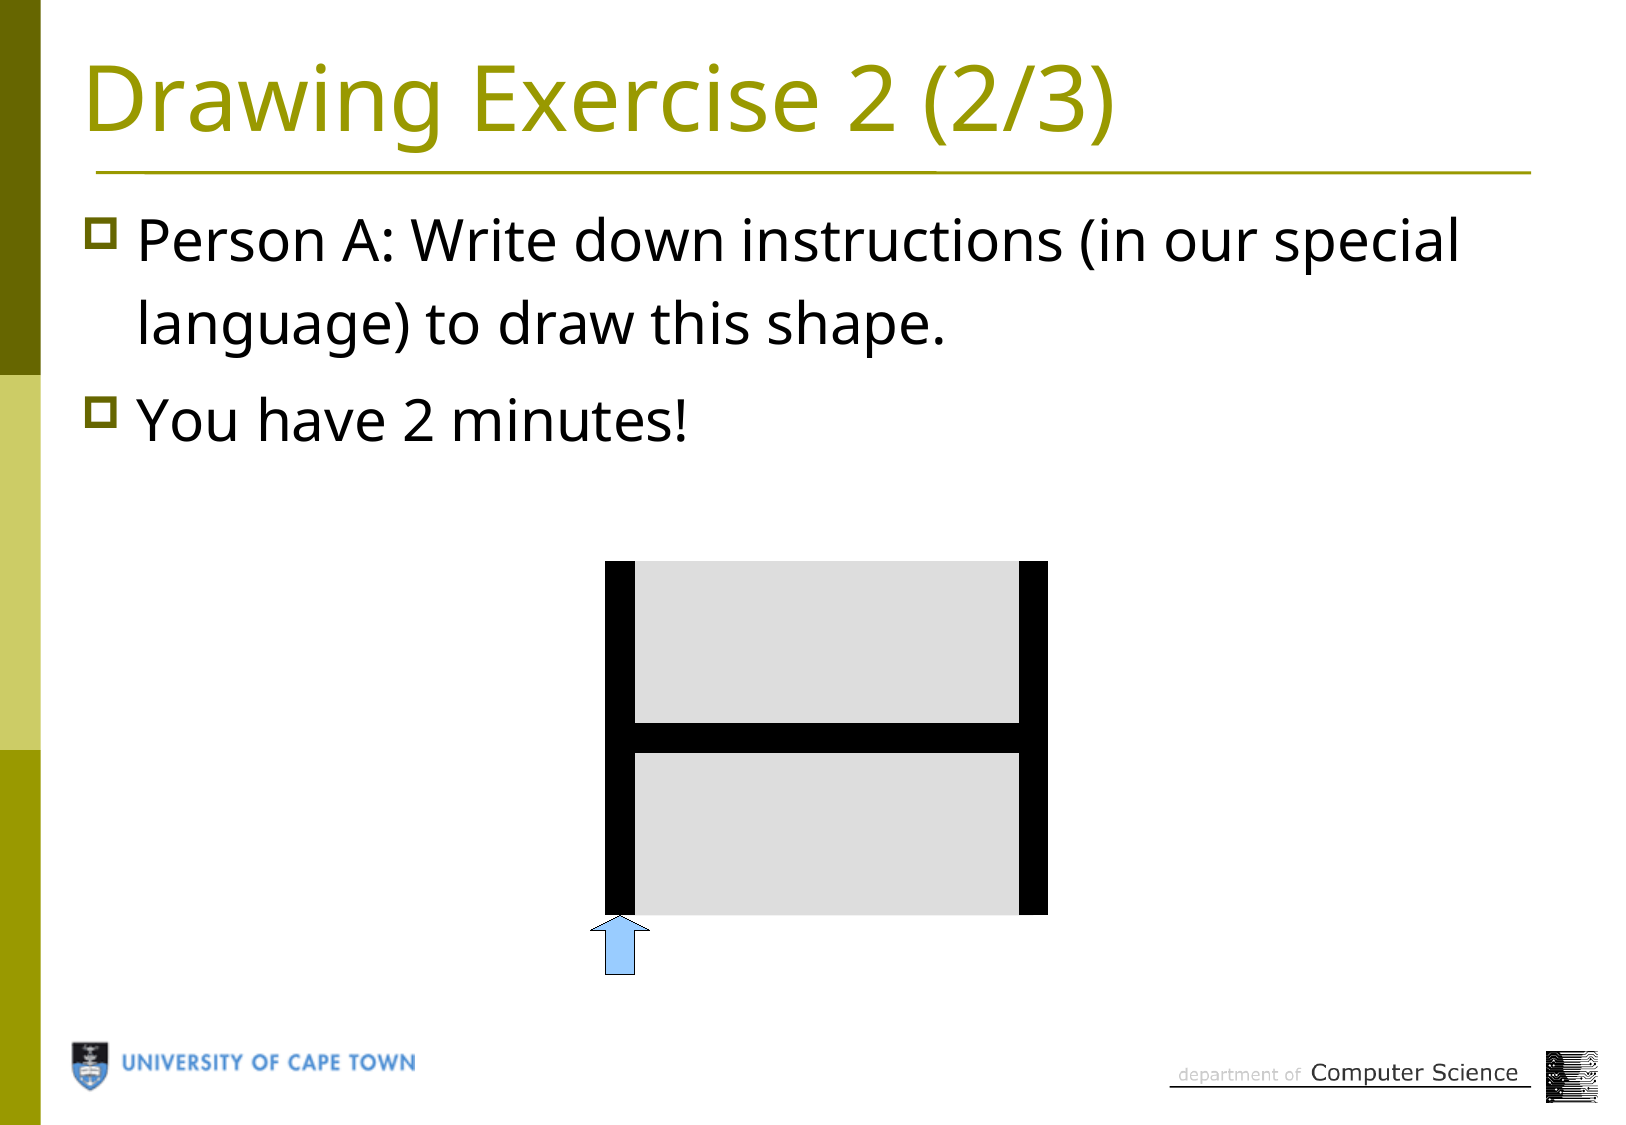

# Drawing Exercise 2 (2/3)
Person A: Write down instructions (in our special language) to draw this shape.
You have 2 minutes!